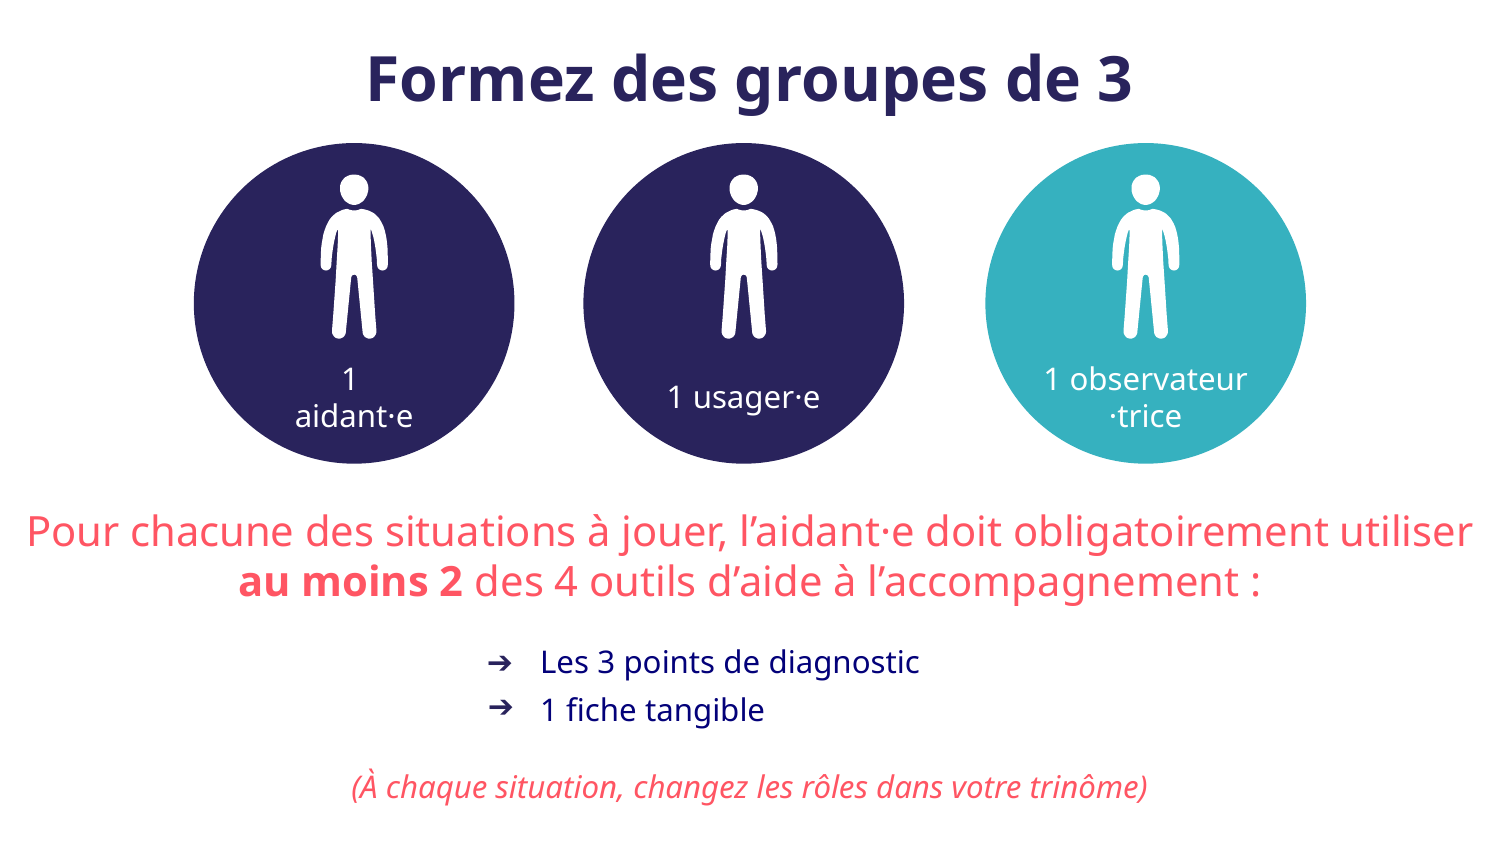

Formez des groupes de 3
1
aidant·e
1 usager·e
1 observateur
·trice
Pour chacune des situations à jouer, l’aidant·e doit obligatoirement utiliser au moins 2 des 4 outils d’aide à l’accompagnement :
Les 3 points de diagnostic
1 fiche tangible
(À chaque situation, changez les rôles dans votre trinôme)